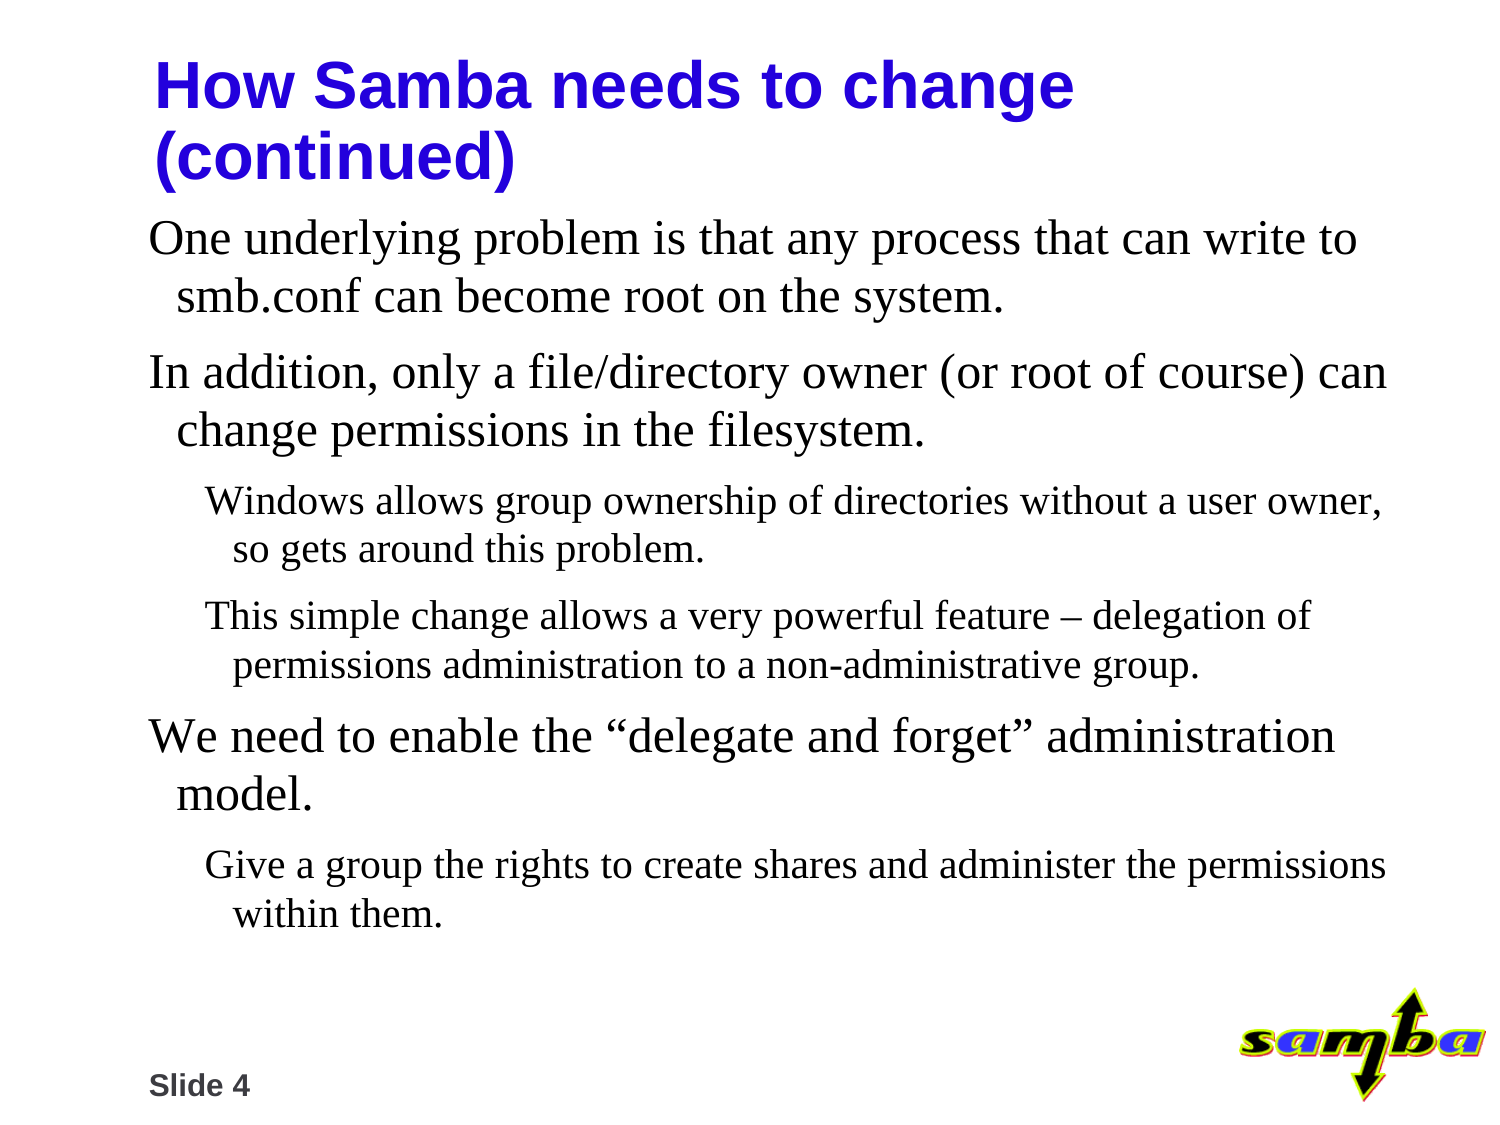

# How Samba needs to change (continued)
One underlying problem is that any process that can write to smb.conf can become root on the system.
In addition, only a file/directory owner (or root of course) can change permissions in the filesystem.
Windows allows group ownership of directories without a user owner, so gets around this problem.
This simple change allows a very powerful feature – delegation of permissions administration to a non-administrative group.
We need to enable the “delegate and forget” administration model.
Give a group the rights to create shares and administer the permissions within them.